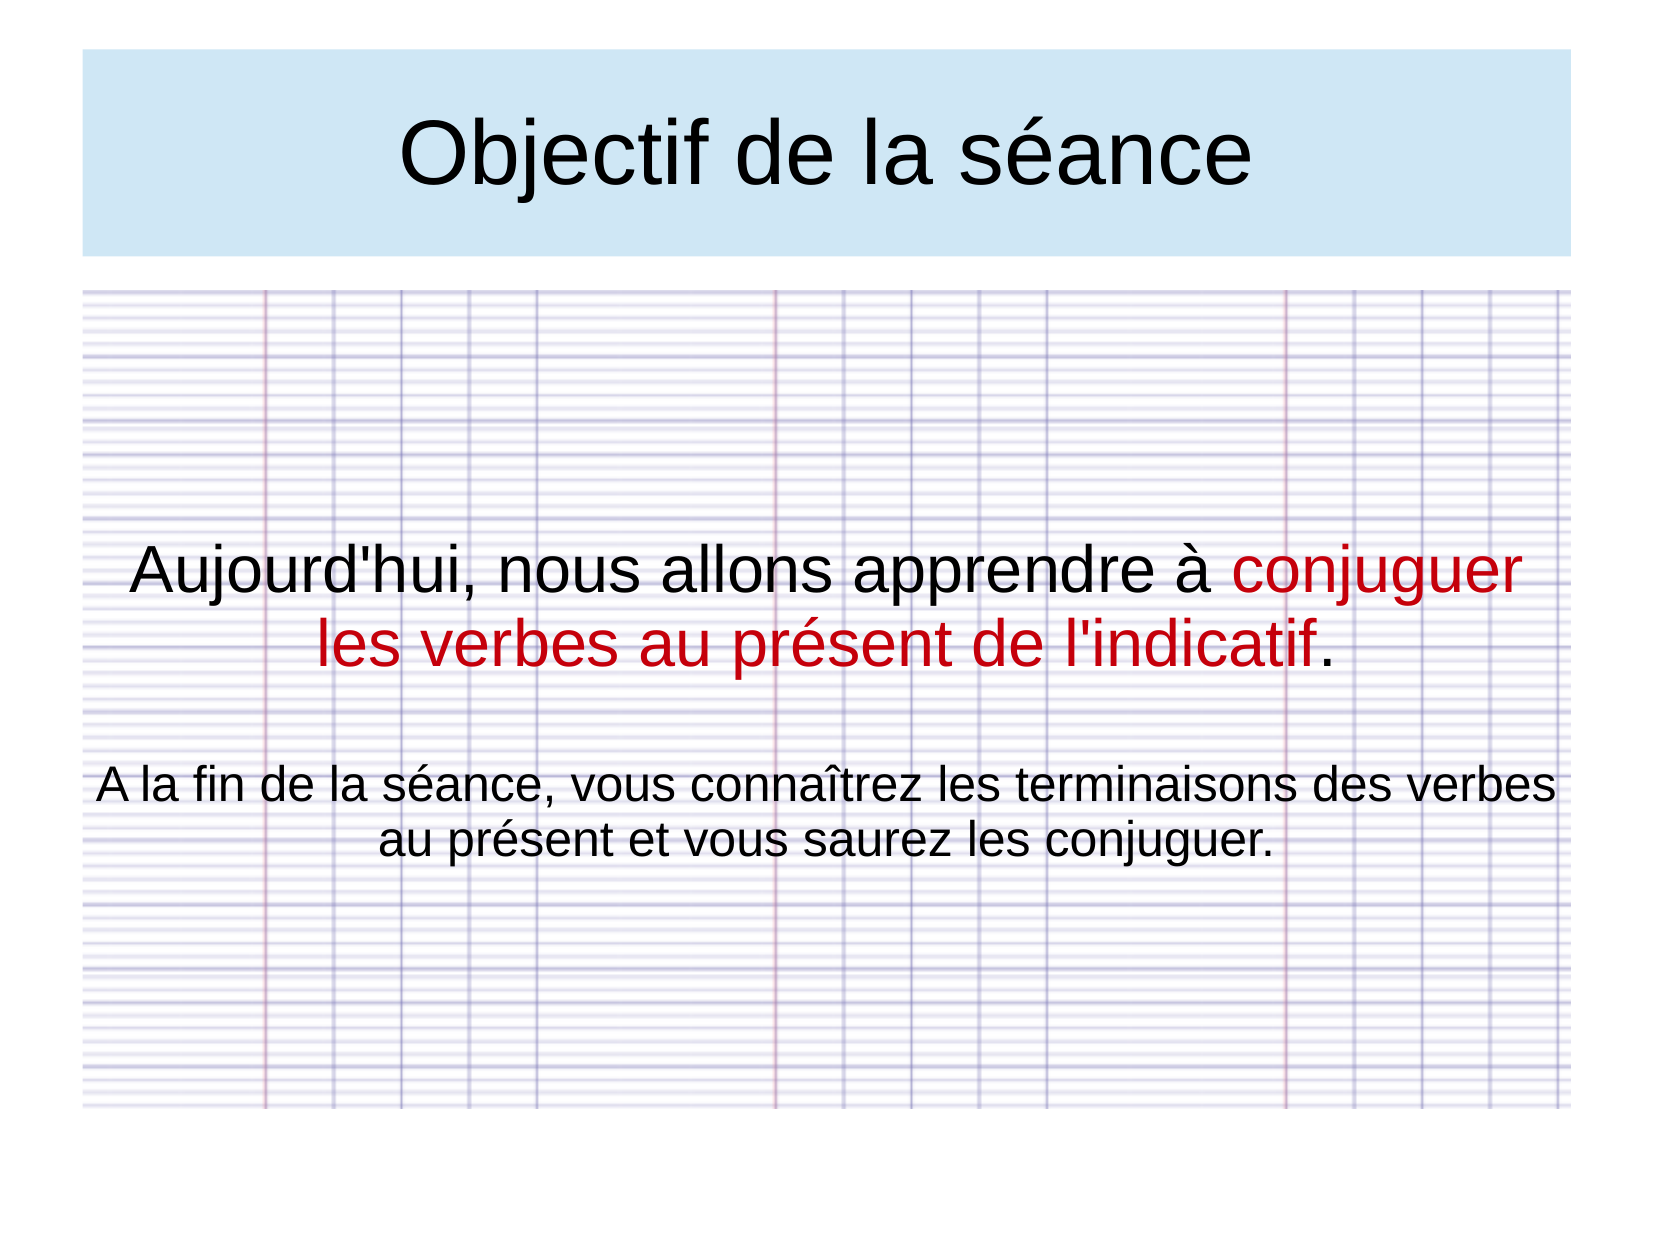

# Objectif de la séance
Aujourd'hui, nous allons apprendre à conjuguer les verbes au présent de l'indicatif.
A la fin de la séance, vous connaîtrez les terminaisons des verbes au présent et vous saurez les conjuguer.